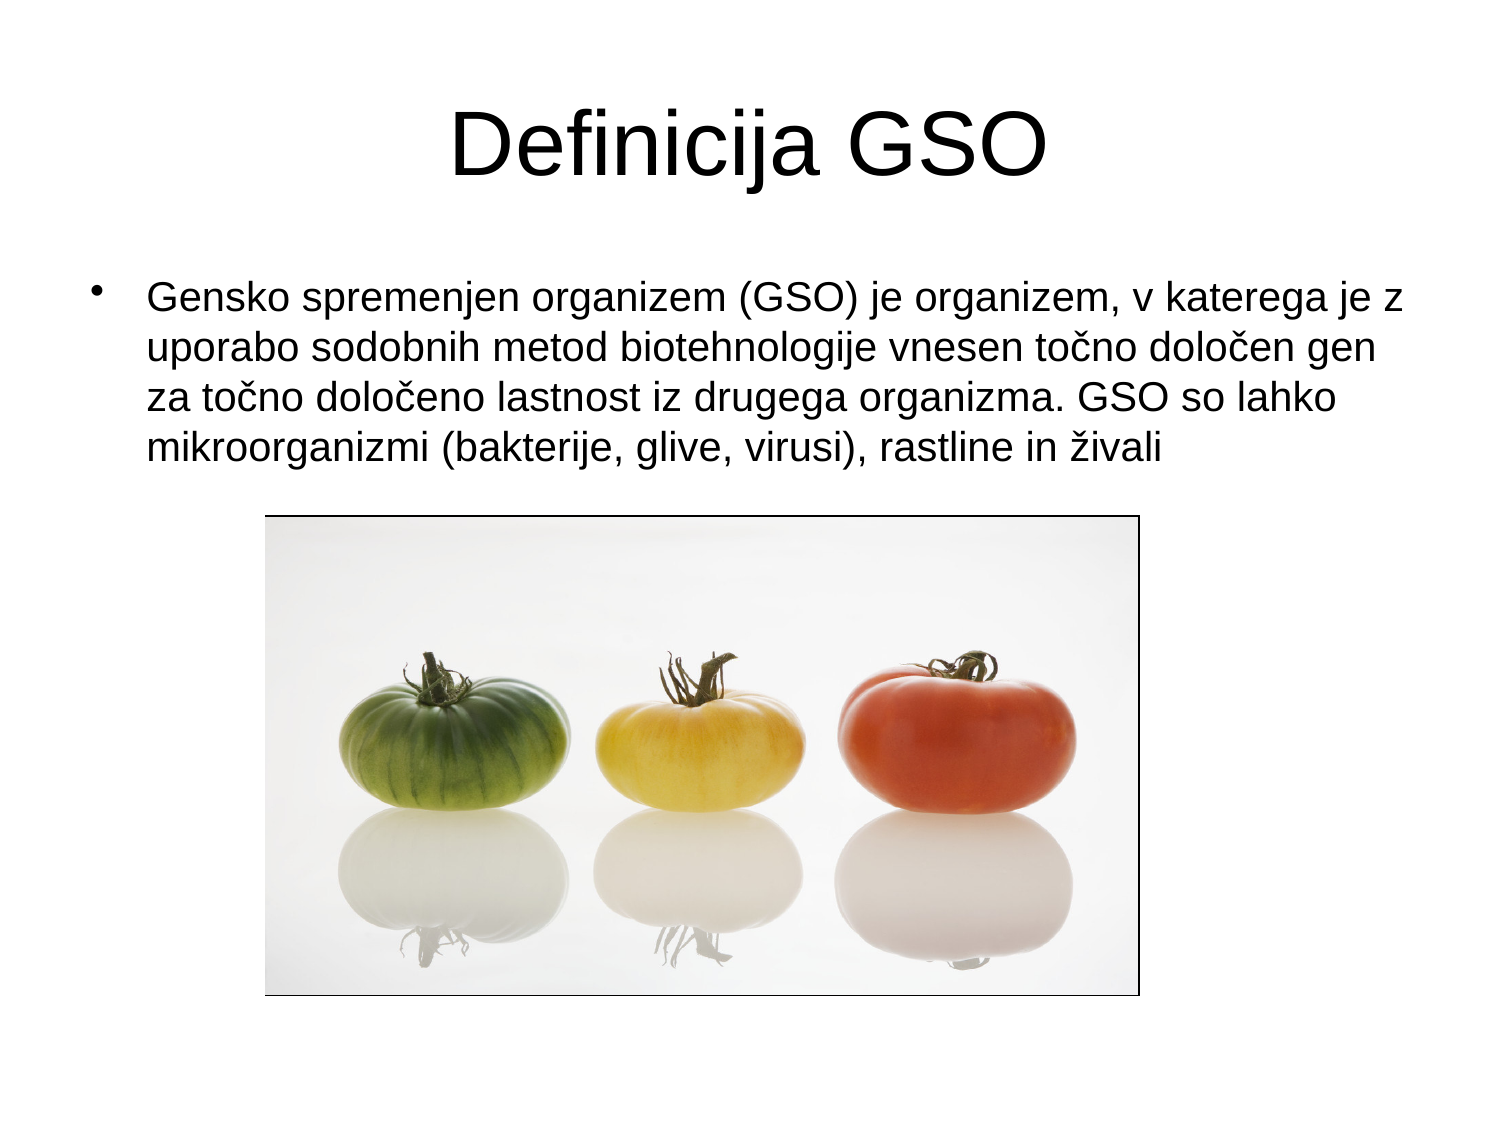

# Definicija GSO
Gensko spremenjen organizem (GSO) je organizem, v katerega je z uporabo sodobnih metod biotehnologije vnesen točno določen gen za točno določeno lastnost iz drugega organizma. GSO so lahko mikroorganizmi (bakterije, glive, virusi), rastline in živali